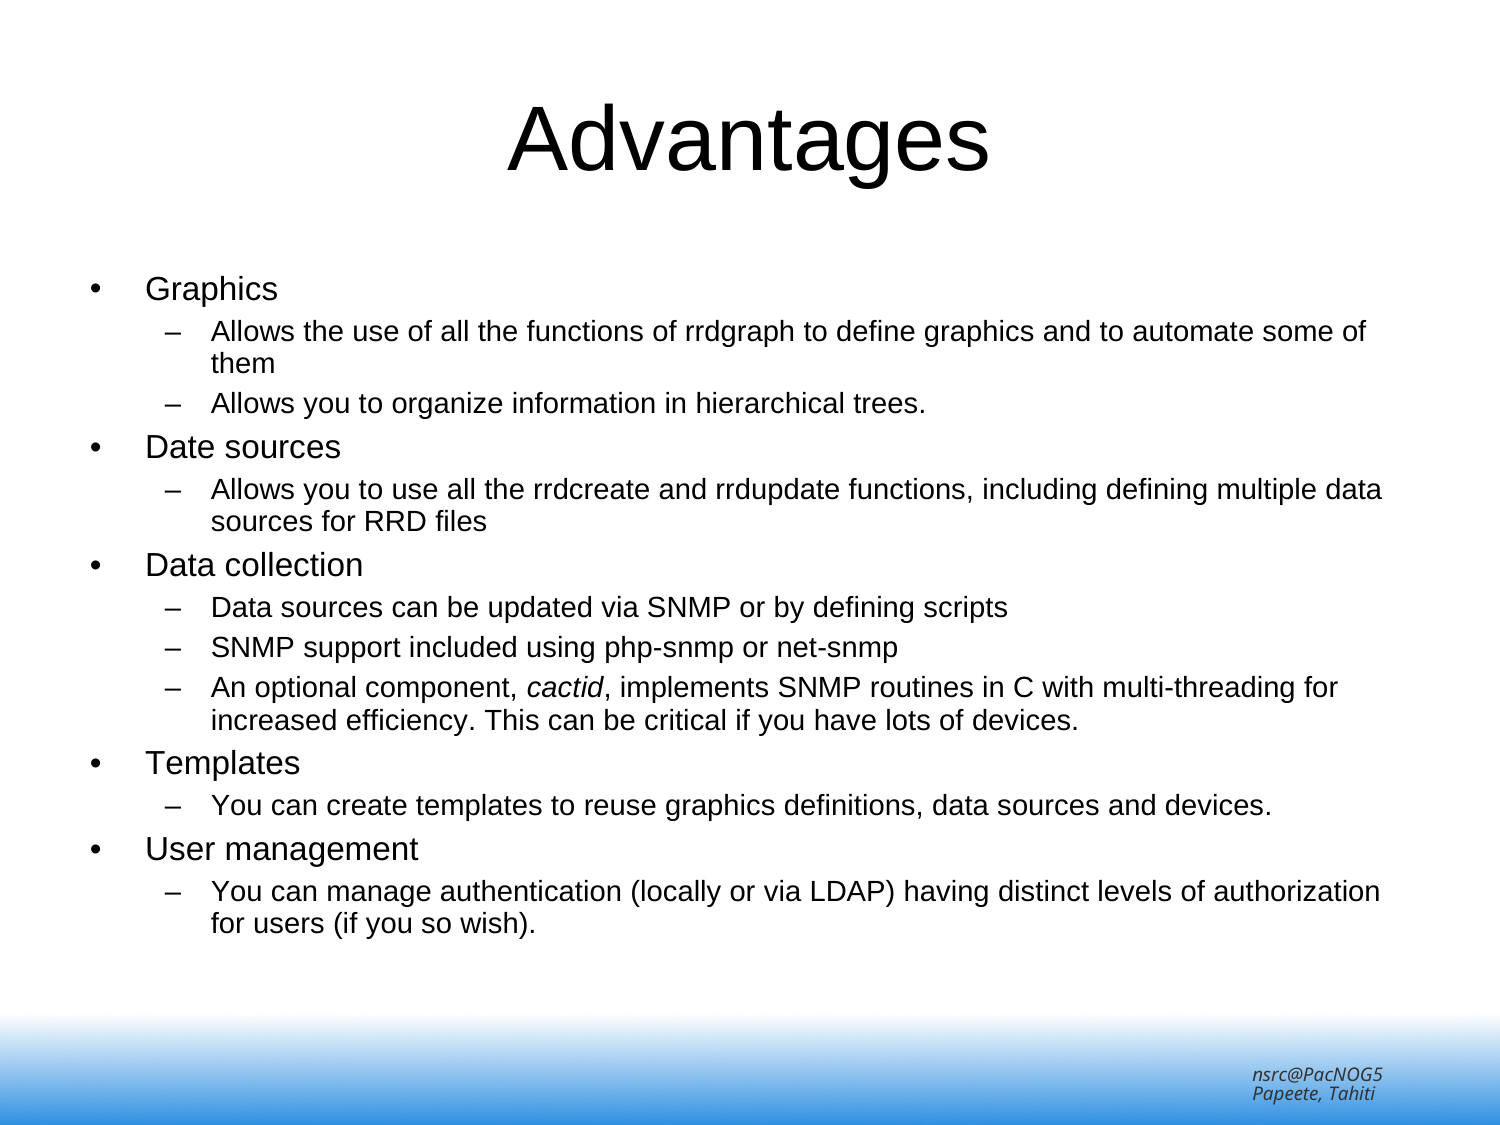

# Advantages
Graphics
Allows the use of all the functions of rrdgraph to define graphics and to automate some of them
Allows you to organize information in hierarchical trees.
Date sources
Allows you to use all the rrdcreate and rrdupdate functions, including defining multiple data sources for RRD files
Data collection
Data sources can be updated via SNMP or by defining scripts
SNMP support included using php-snmp or net-snmp
An optional component, cactid, implements SNMP routines in C with multi-threading for increased efficiency. This can be critical if you have lots of devices.
Templates
You can create templates to reuse graphics definitions, data sources and devices.
User management
You can manage authentication (locally or via LDAP) having distinct levels of authorization for users (if you so wish).